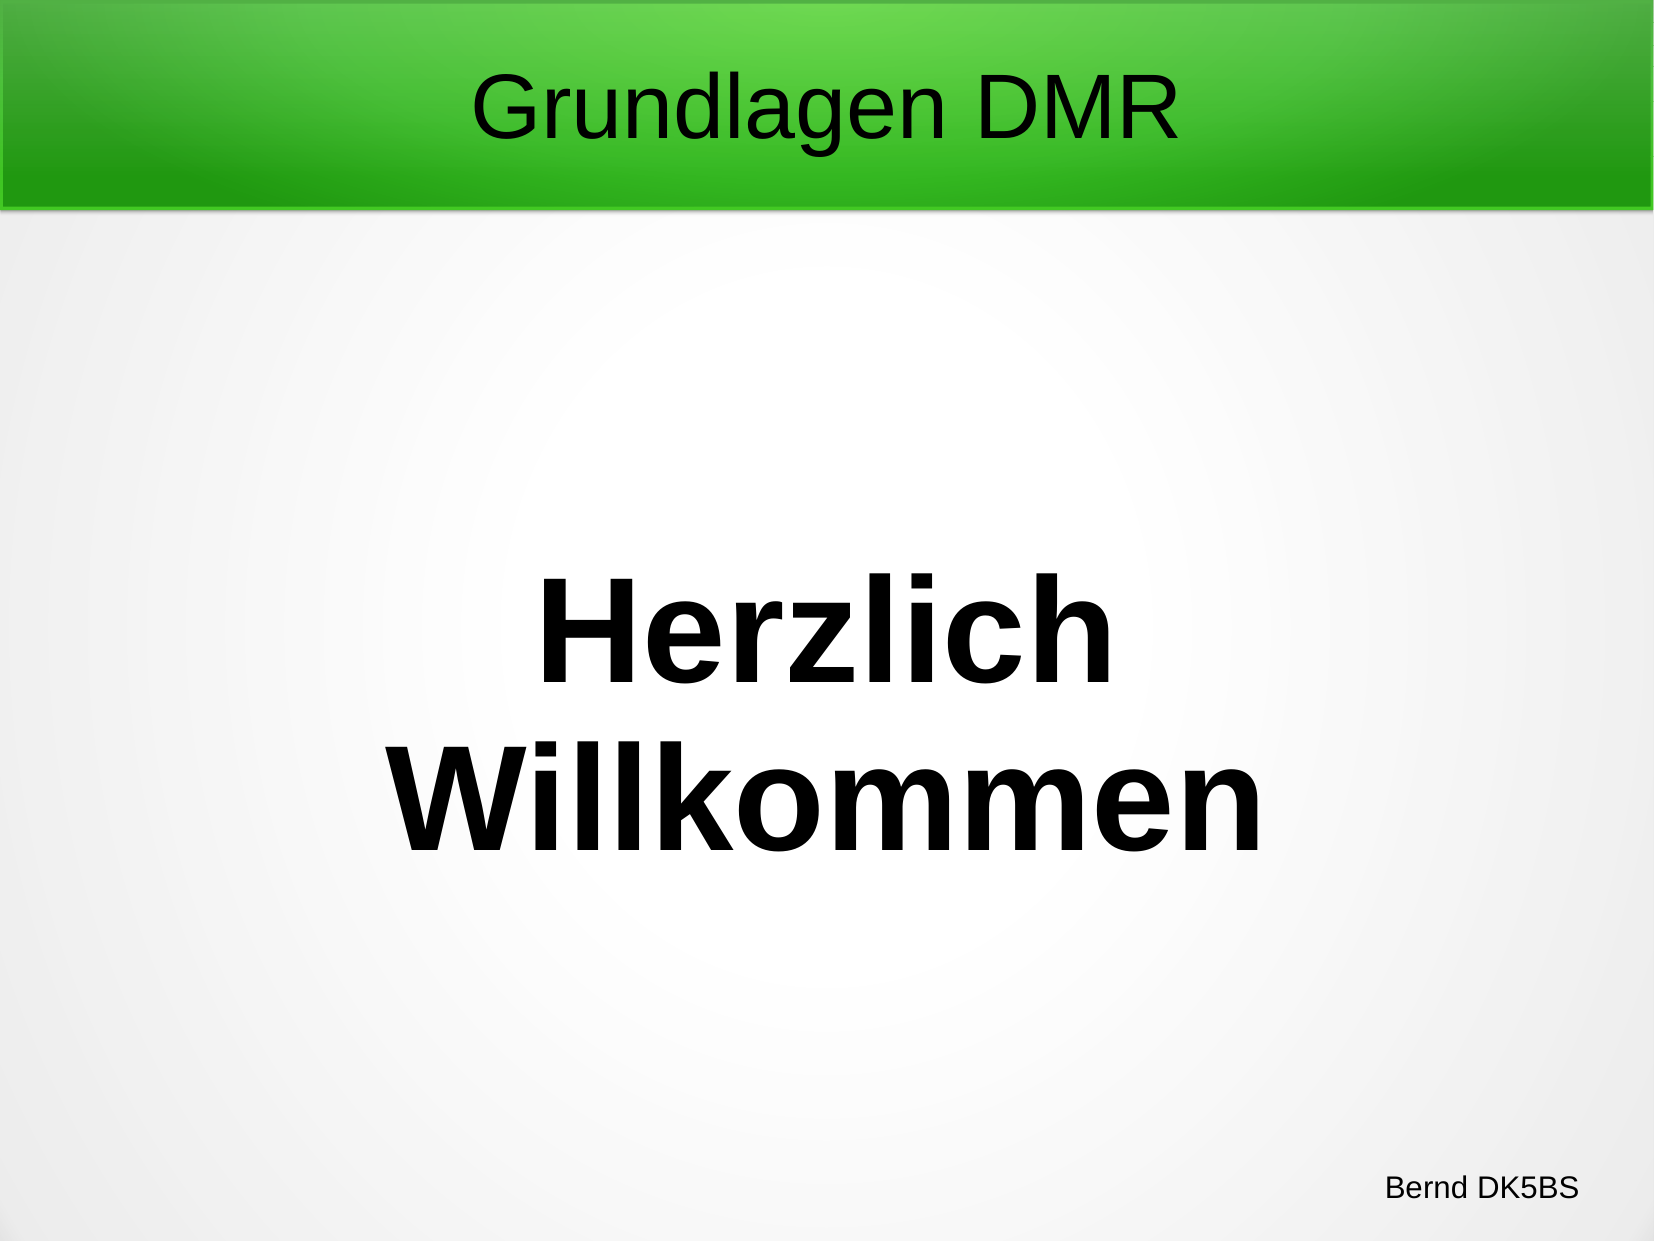

Grundlagen DMR
# Herzlich Willkommen
Bernd DK5BS